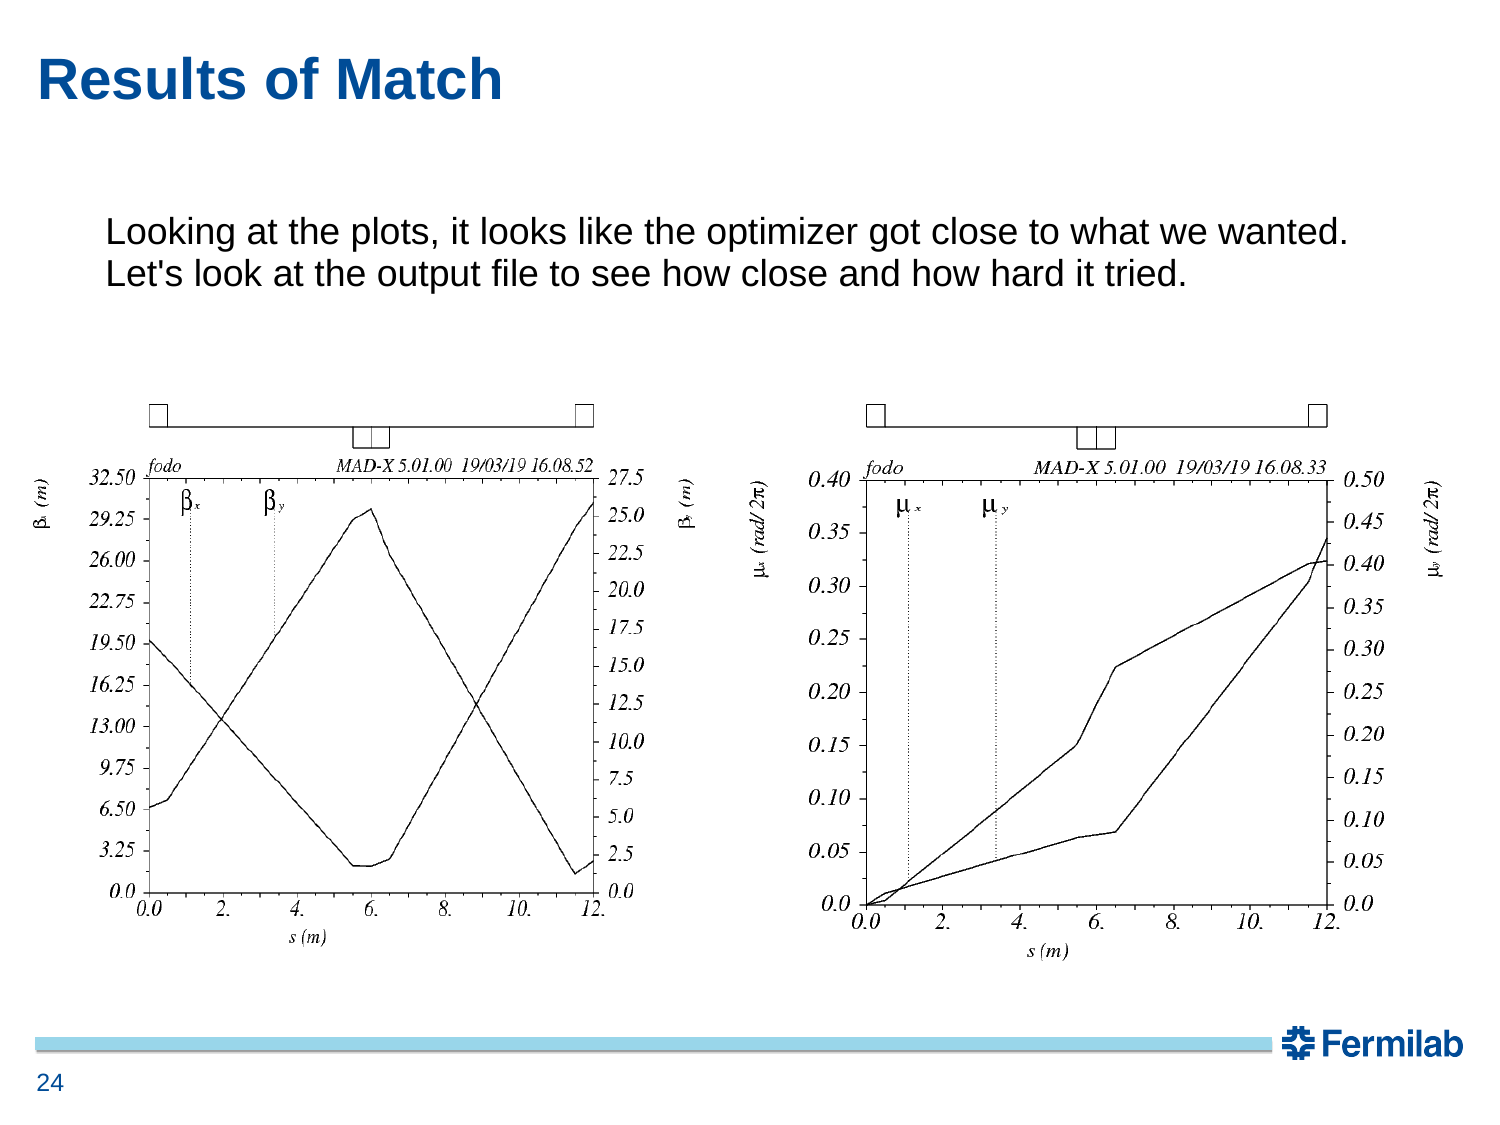

# Results of Match
Looking at the plots, it looks like the optimizer got close to what we wanted. Let's look at the output file to see how close and how hard it tried.